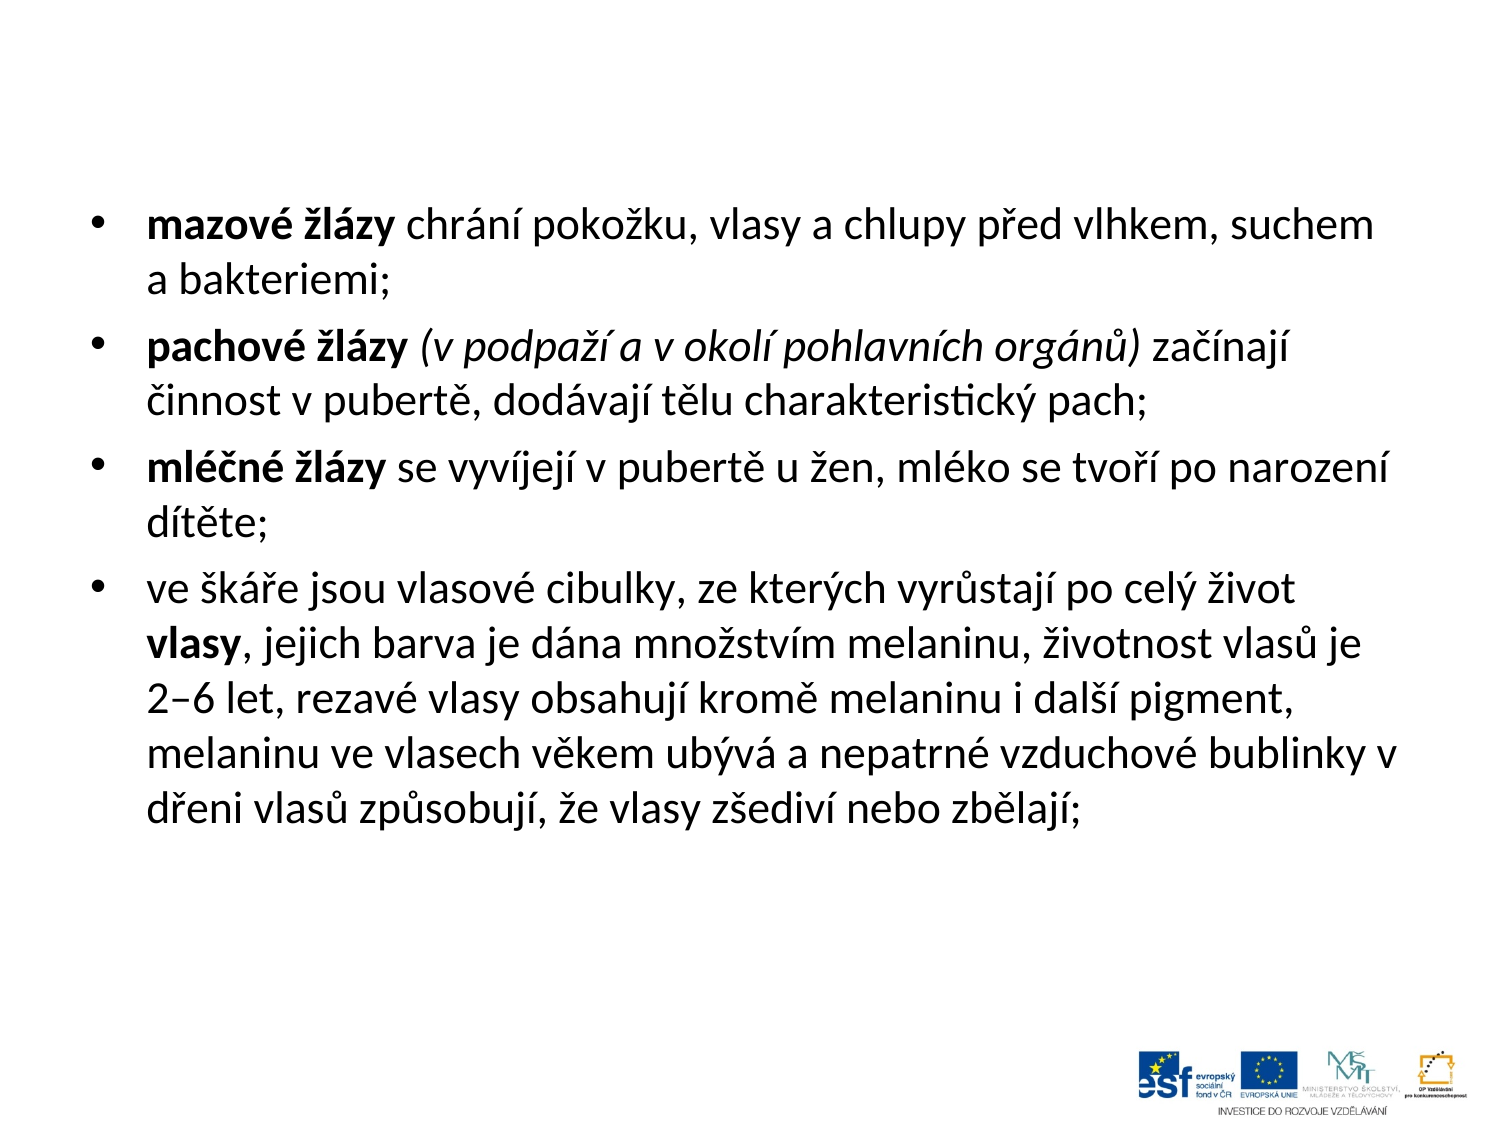

# mazové žlázy chrání pokožku, vlasy a chlupy před vlhkem, suchem a bakteriemi;
pachové žlázy (v podpaží a v okolí pohlavních orgánů) začínají činnost v pubertě, dodávají tělu charakteristický pach;
mléčné žlázy se vyvíjejí v pubertě u žen, mléko se tvoří po narození dítěte;
ve škáře jsou vlasové cibulky, ze kterých vyrůstají po celý život vlasy, jejich barva je dána množstvím melaninu, životnost vlasů je 2–6 let, rezavé vlasy obsahují kromě melaninu i další pigment, melaninu ve vlasech věkem ubývá a nepatrné vzduchové bublinky v dřeni vlasů způsobují, že vlasy zšediví nebo zbělají;